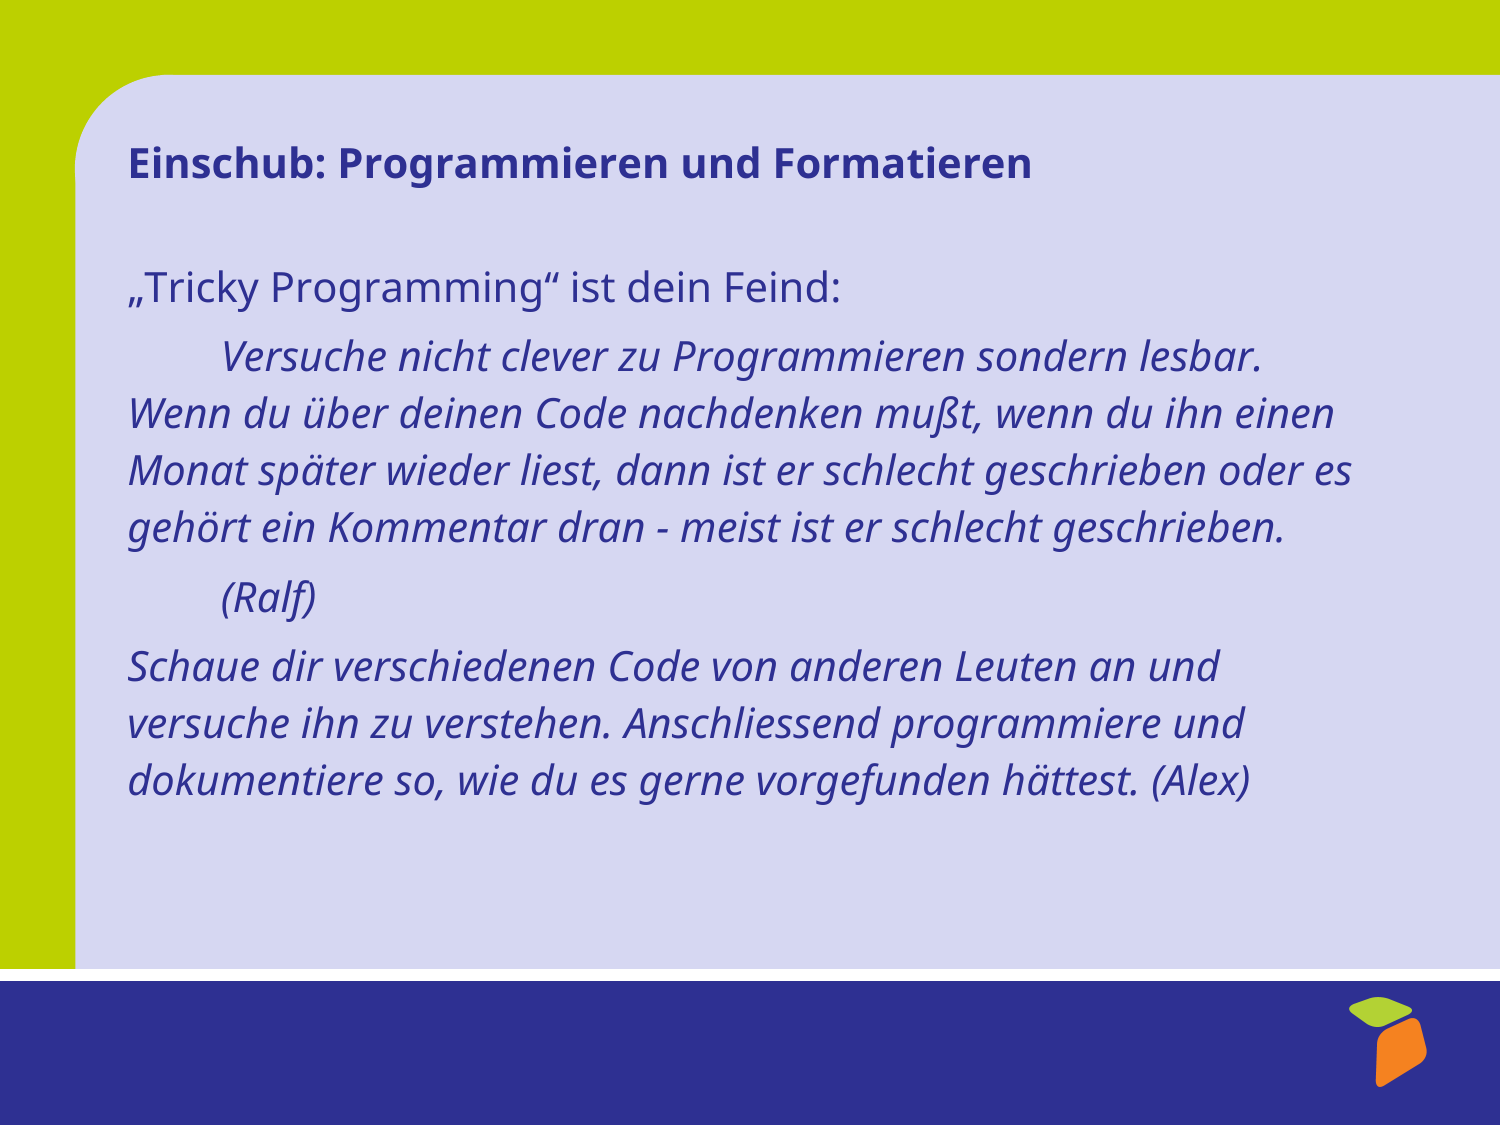

# Einschub: Programmieren und Formatieren
„Tricky Programming“ ist dein Feind:
	Versuche nicht clever zu Programmieren sondern lesbar. Wenn du über deinen Code nachdenken mußt, wenn du ihn einen Monat später wieder liest, dann ist er schlecht geschrieben oder es gehört ein Kommentar dran - meist ist er schlecht geschrieben.
	(Ralf)
Schaue dir verschiedenen Code von anderen Leuten an und versuche ihn zu verstehen. Anschliessend programmiere und dokumentiere so, wie du es gerne vorgefunden hättest. (Alex)